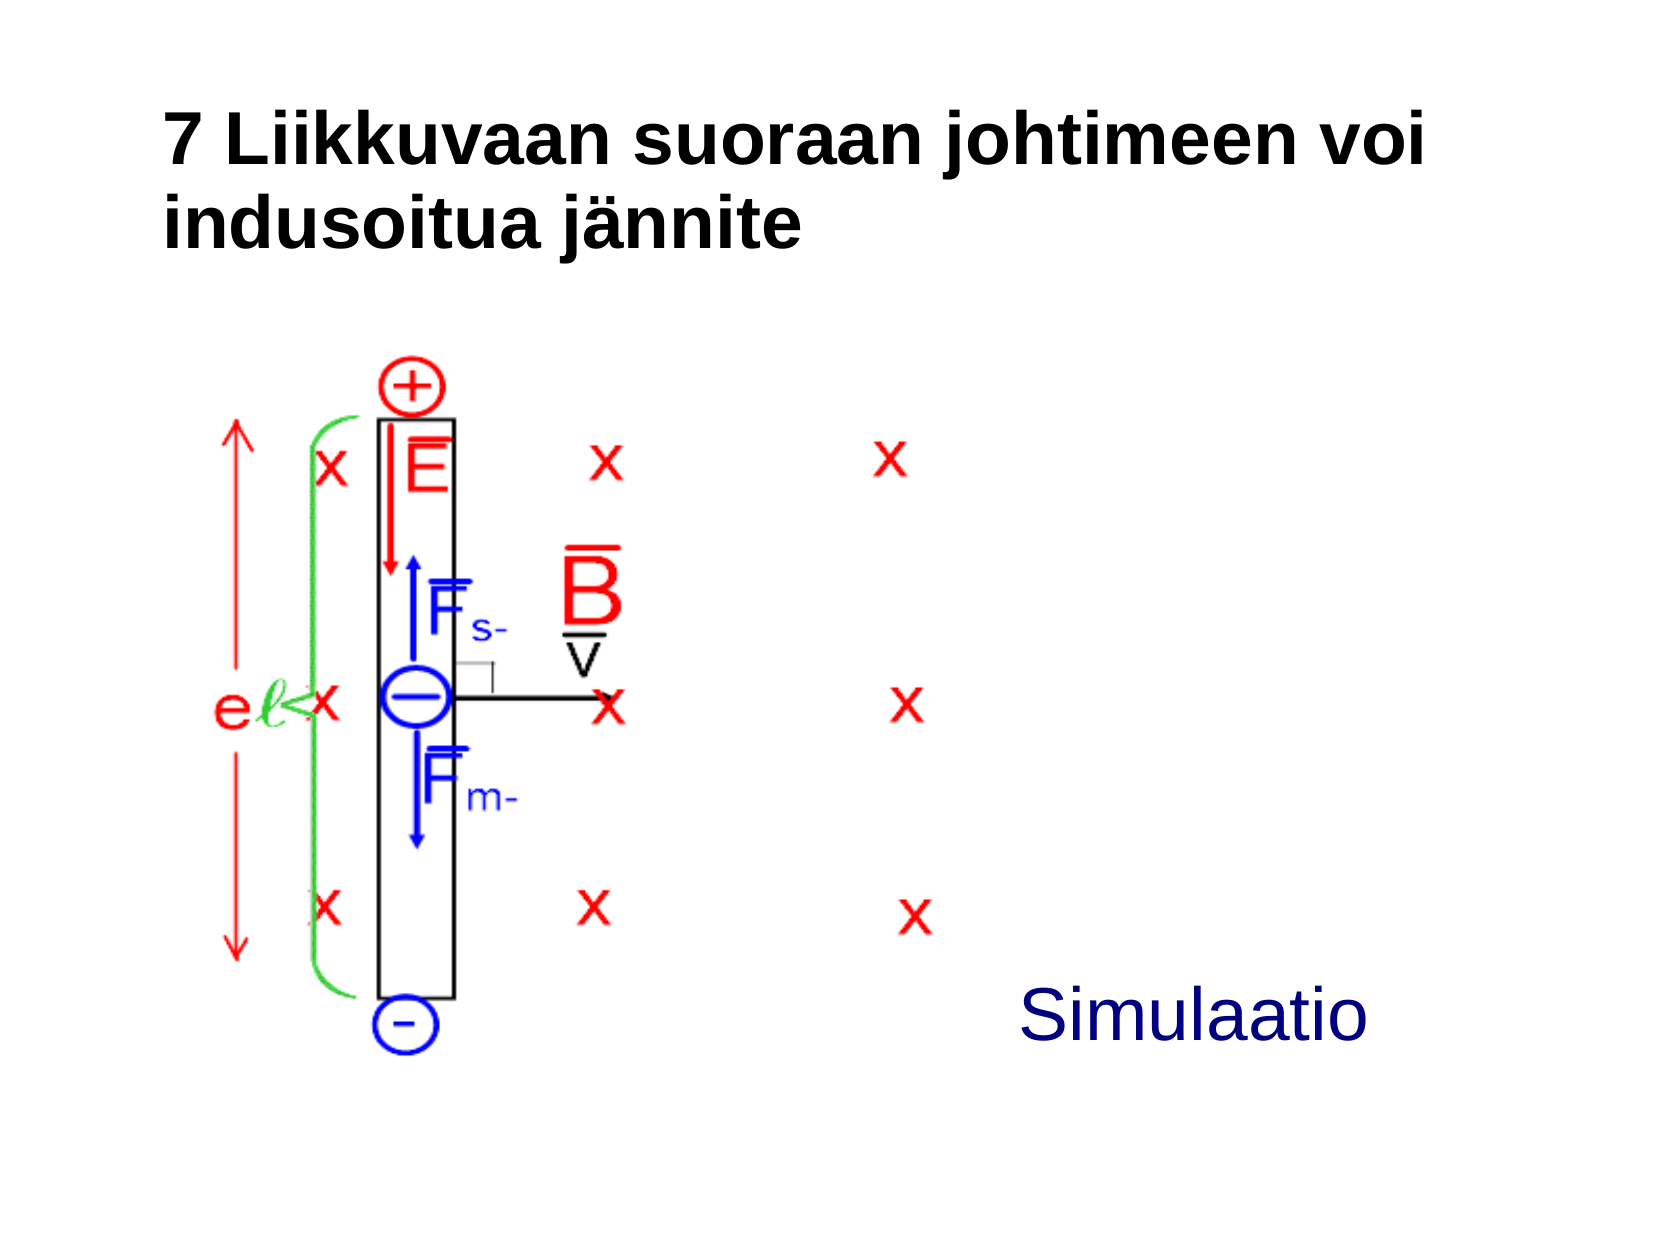

7 Liikkuvaan suoraan johtimeen voi indusoitua jännite
Simulaatio